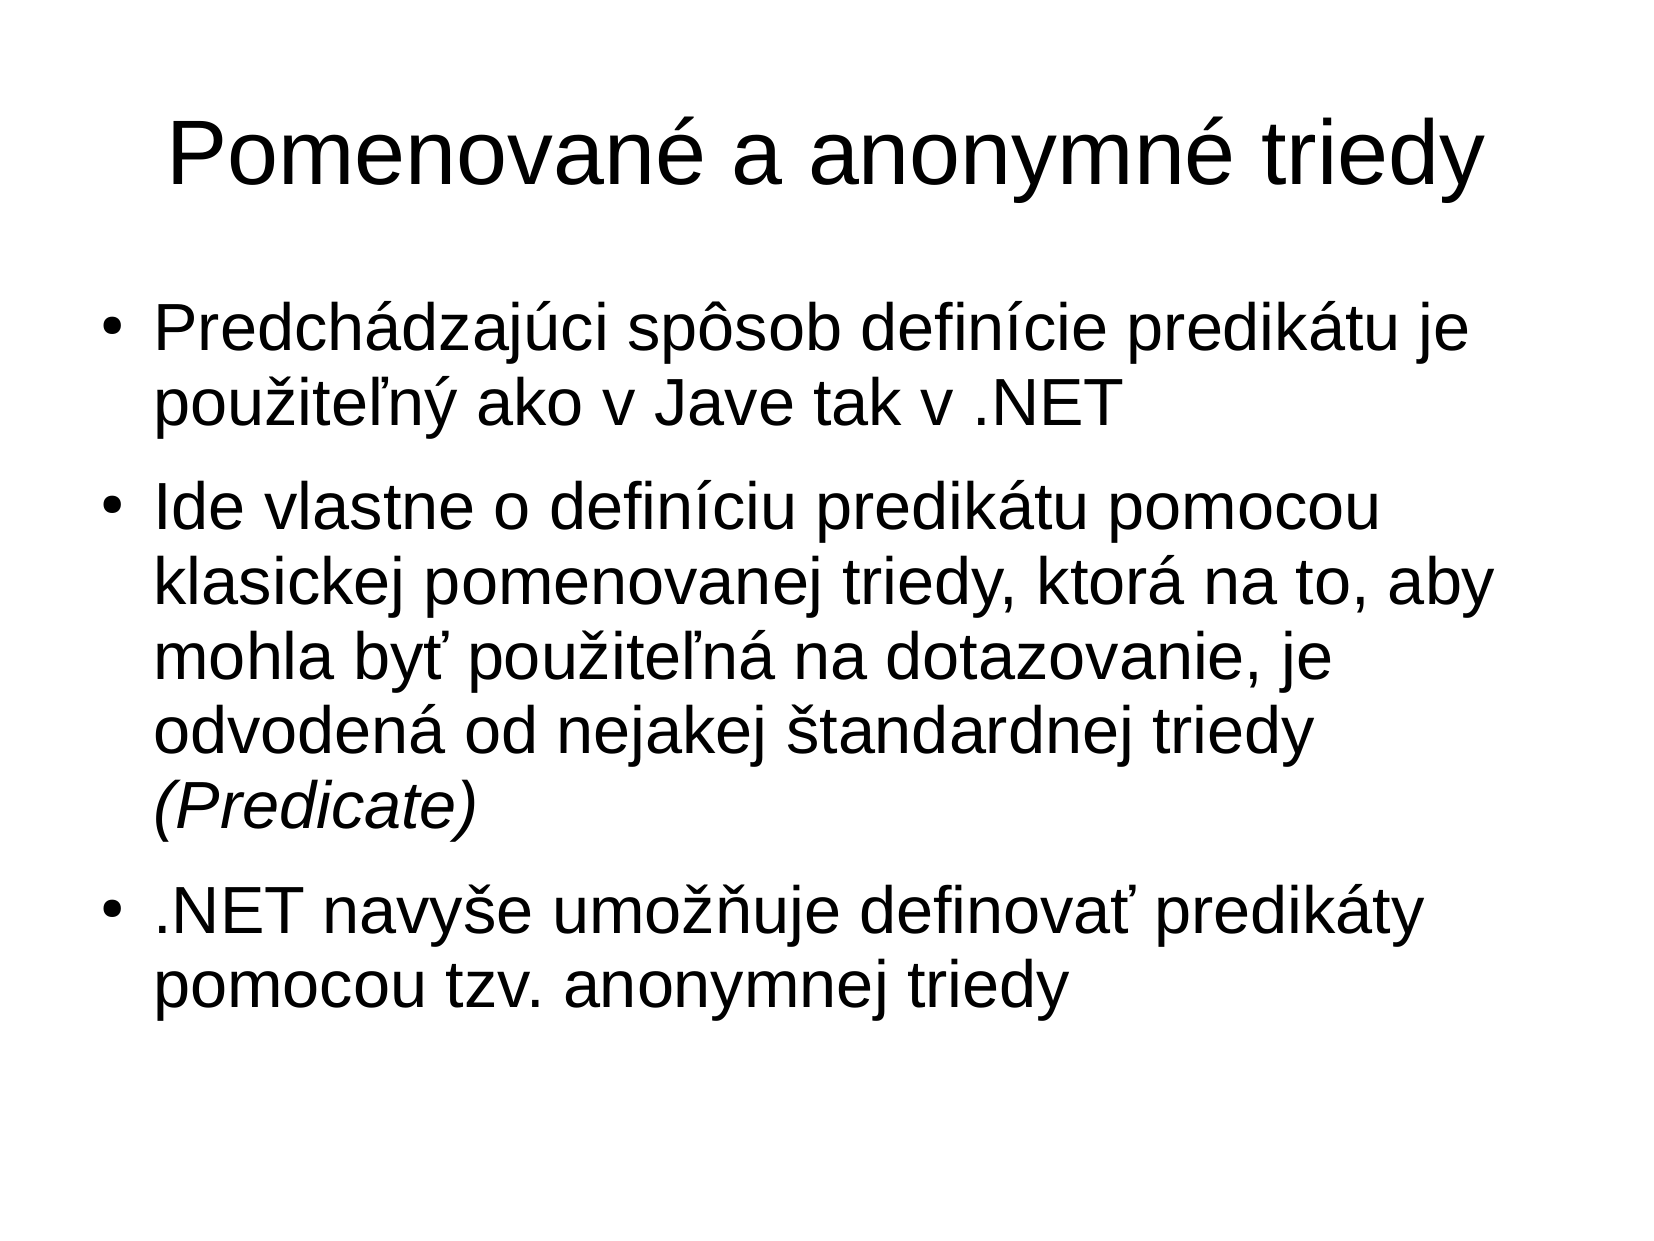

# Pomenované a anonymné triedy
Predchádzajúci spôsob definície predikátu je použiteľný ako v Jave tak v .NET
Ide vlastne o definíciu predikátu pomocou klasickej pomenovanej triedy, ktorá na to, aby mohla byť použiteľná na dotazovanie, je odvodená od nejakej štandardnej triedy (Predicate)
.NET navyše umožňuje definovať predikáty pomocou tzv. anonymnej triedy